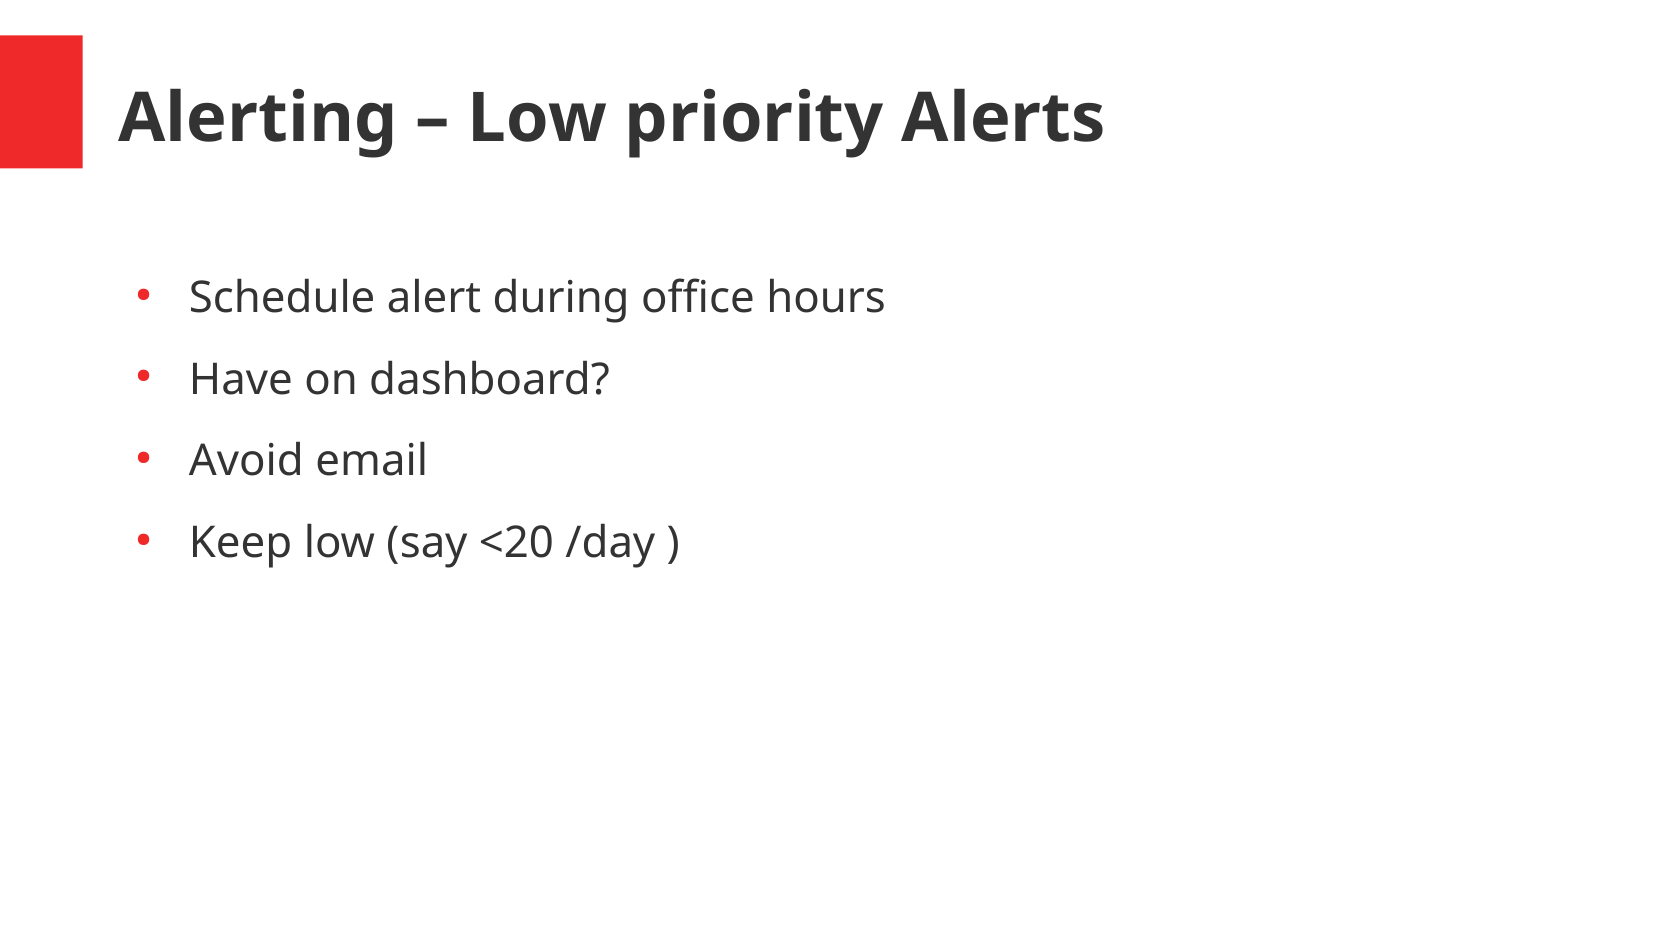

# Alerting – Low priority Alerts
Schedule alert during office hours
Have on dashboard?
Avoid email
Keep low (say <20 /day )